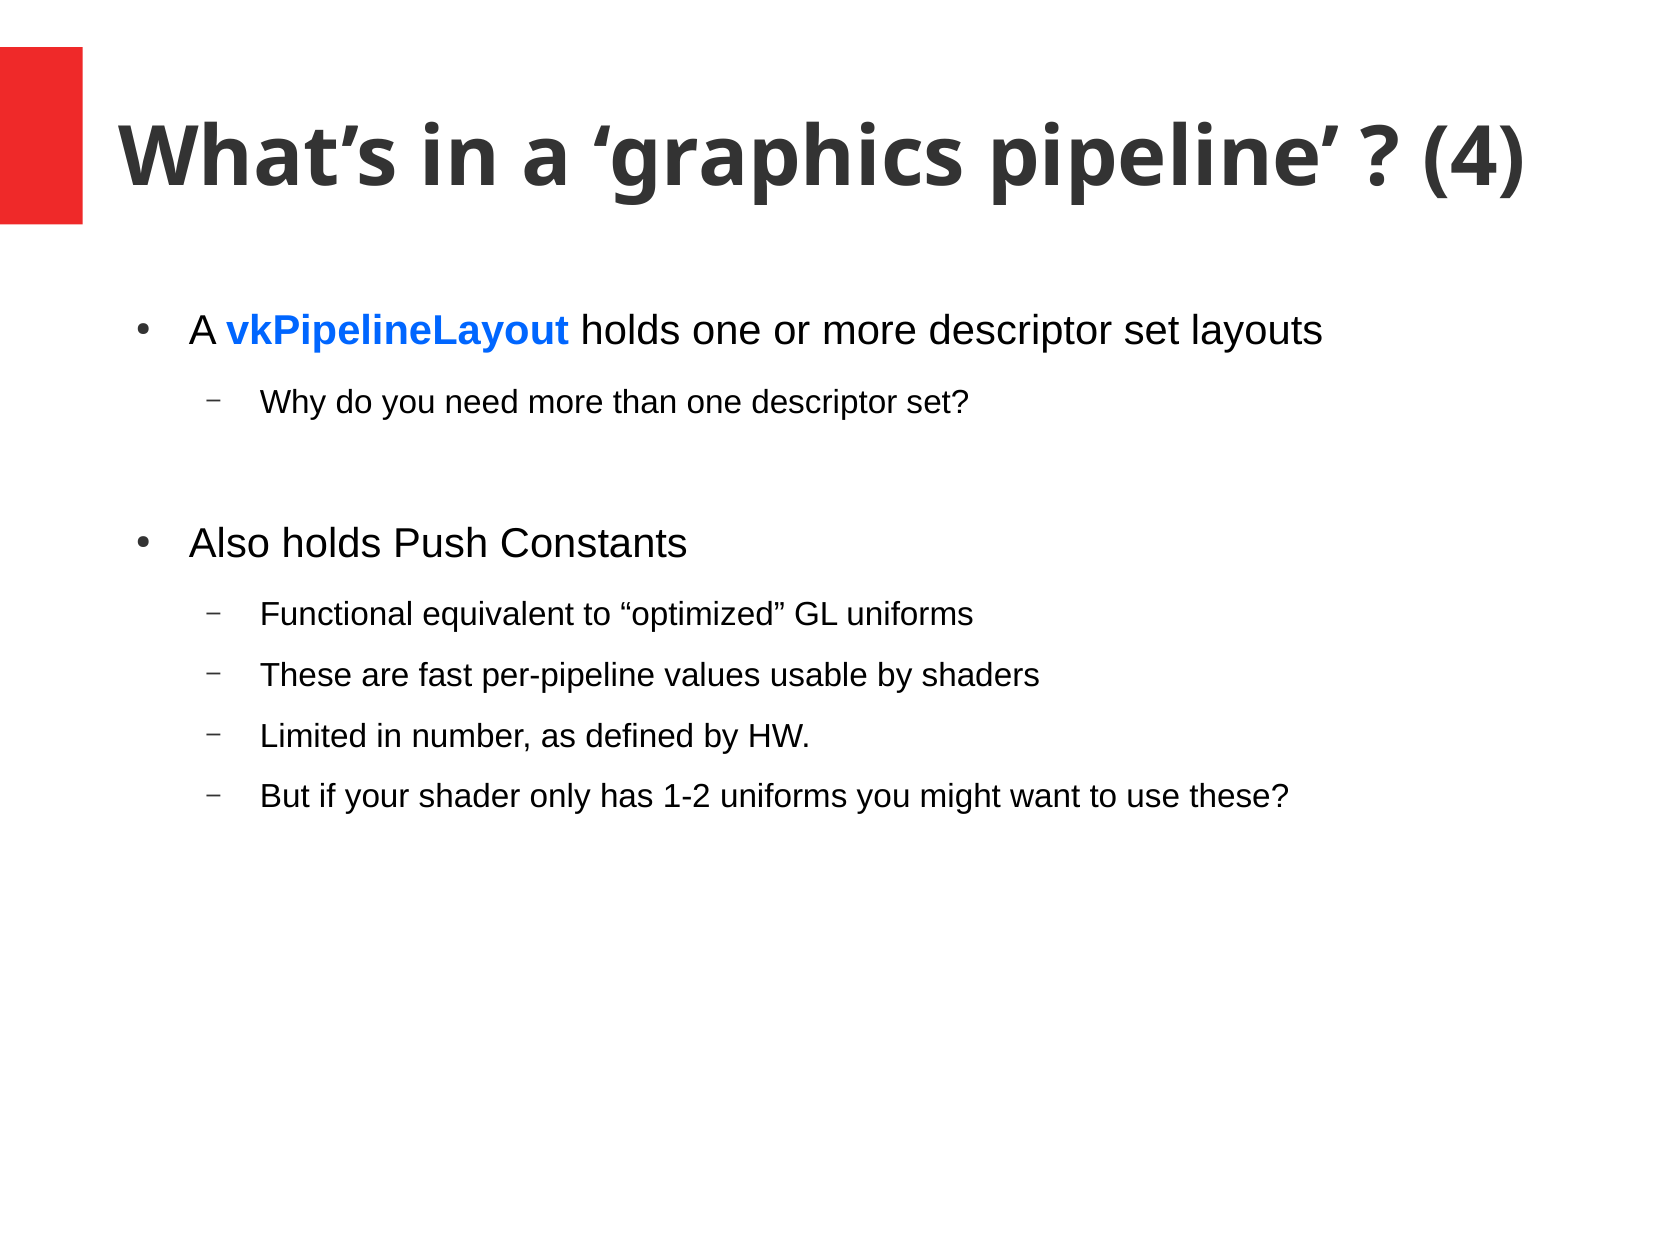

# What’s in a ‘graphics pipeline’ ? (4)
A vkPipelineLayout holds one or more descriptor set layouts
Why do you need more than one descriptor set?
Also holds Push Constants
Functional equivalent to “optimized” GL uniforms
These are fast per-pipeline values usable by shaders
Limited in number, as defined by HW.
But if your shader only has 1-2 uniforms you might want to use these?